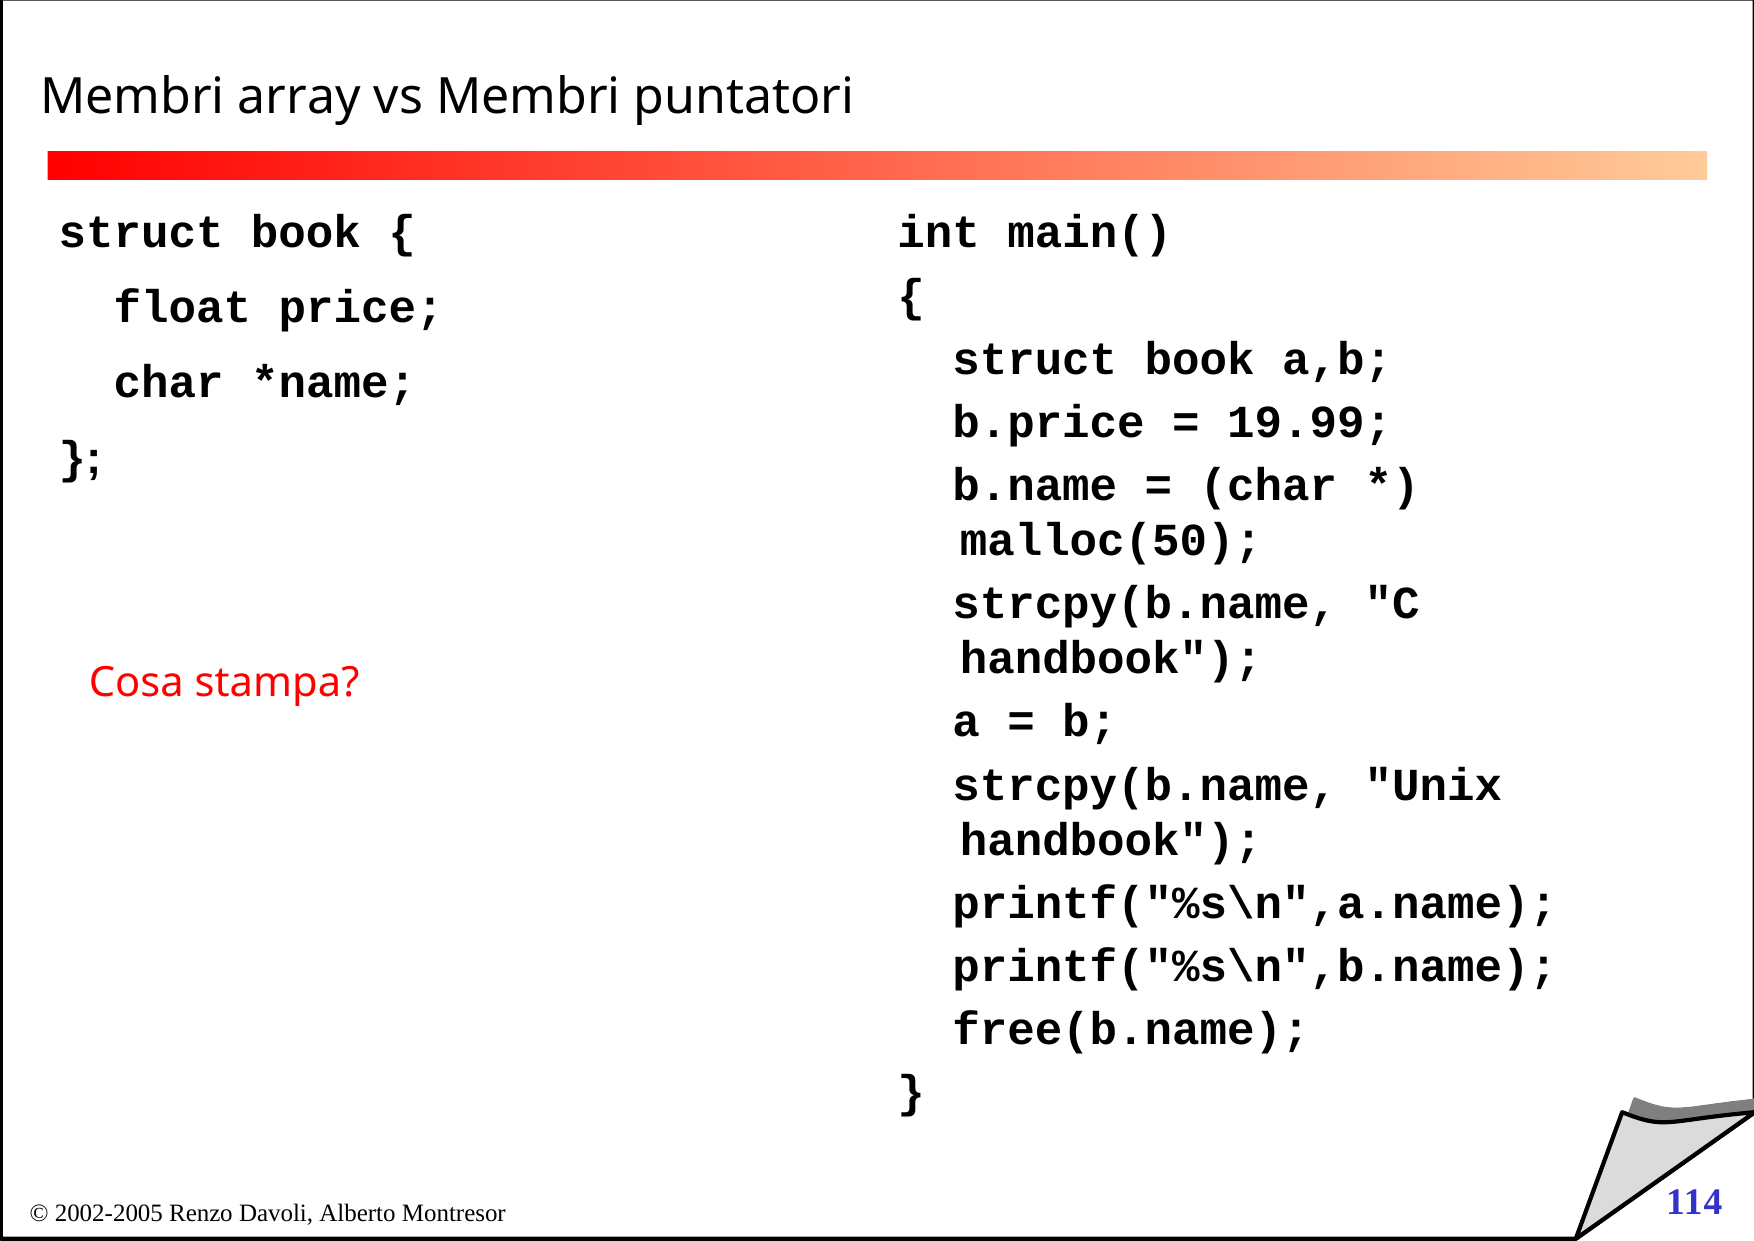

# Membri array vs Membri puntatori
struct book {
 float price;
 char *name;
};
int main()
{
 struct book a,b;
 b.price = 19.99;
 b.name = (char *) malloc(50);
 strcpy(b.name, "C handbook");
 a = b;
 strcpy(b.name, "Unix handbook");
 printf("%s\n",a.name);
 printf("%s\n",b.name);
 free(b.name);
}
Cosa stampa?